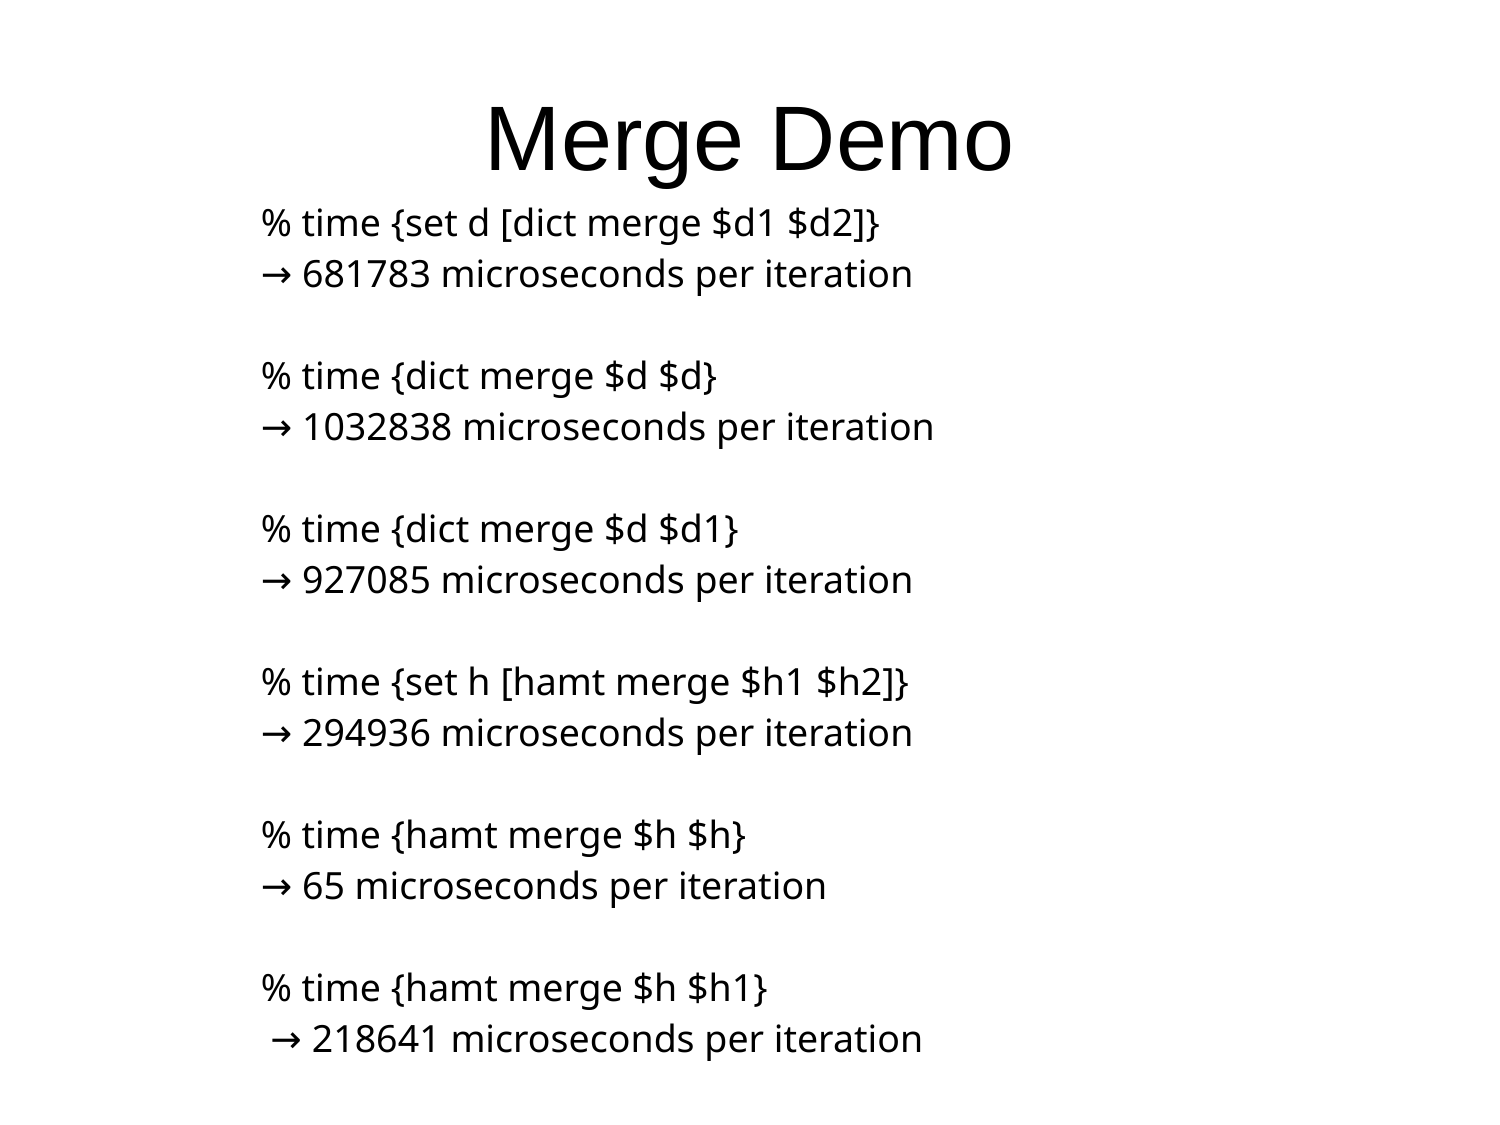

# Merge Demo
% time {set d [dict merge $d1 $d2]}
→ 681783 microseconds per iteration
% time {dict merge $d $d}
→ 1032838 microseconds per iteration
% time {dict merge $d $d1}
→ 927085 microseconds per iteration
% time {set h [hamt merge $h1 $h2]}
→ 294936 microseconds per iteration
% time {hamt merge $h $h}
→ 65 microseconds per iteration
% time {hamt merge $h $h1}
 → 218641 microseconds per iteration